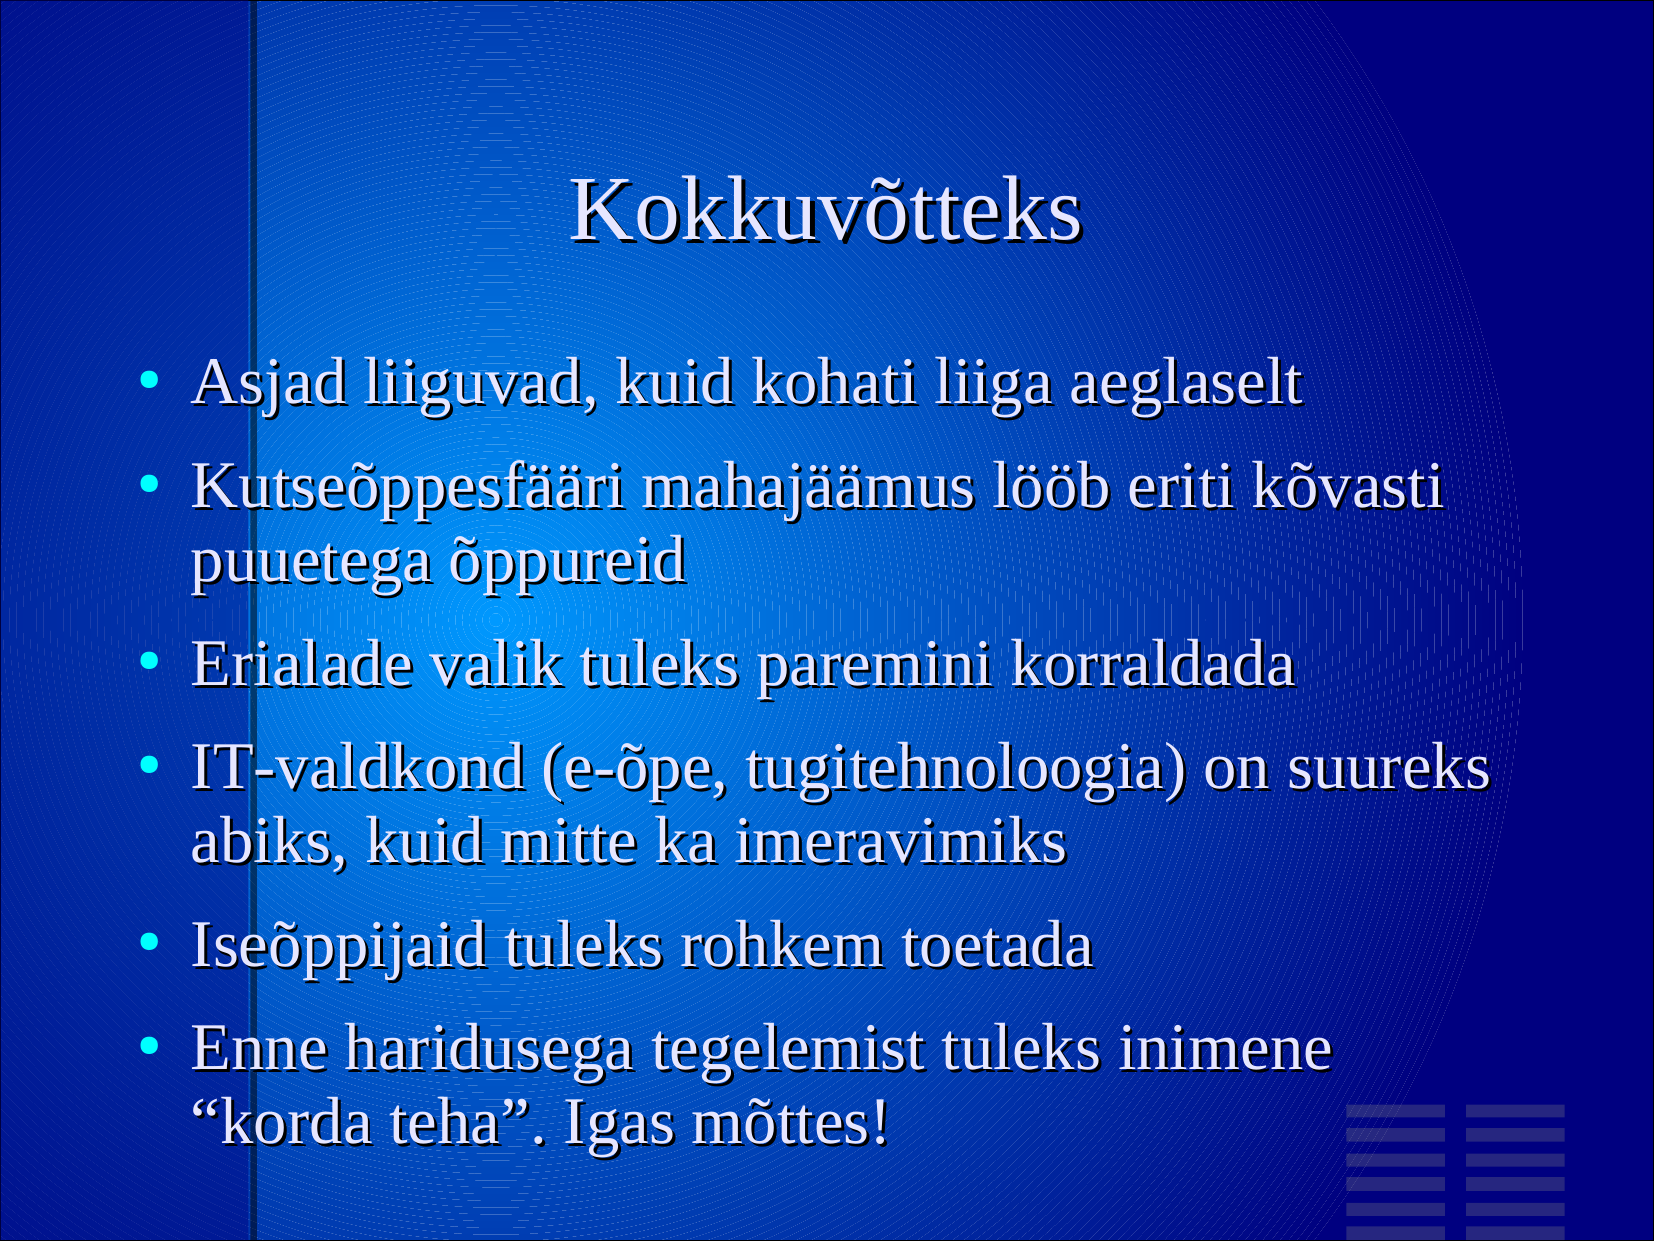

# Kokkuvõtteks
Asjad liiguvad, kuid kohati liiga aeglaselt
Kutseõppesfääri mahajäämus lööb eriti kõvasti puuetega õppureid
Erialade valik tuleks paremini korraldada
IT-valdkond (e-õpe, tugitehnoloogia) on suureks abiks, kuid mitte ka imeravimiks
Iseõppijaid tuleks rohkem toetada
Enne haridusega tegelemist tuleks inimene “korda teha”. Igas mõttes!